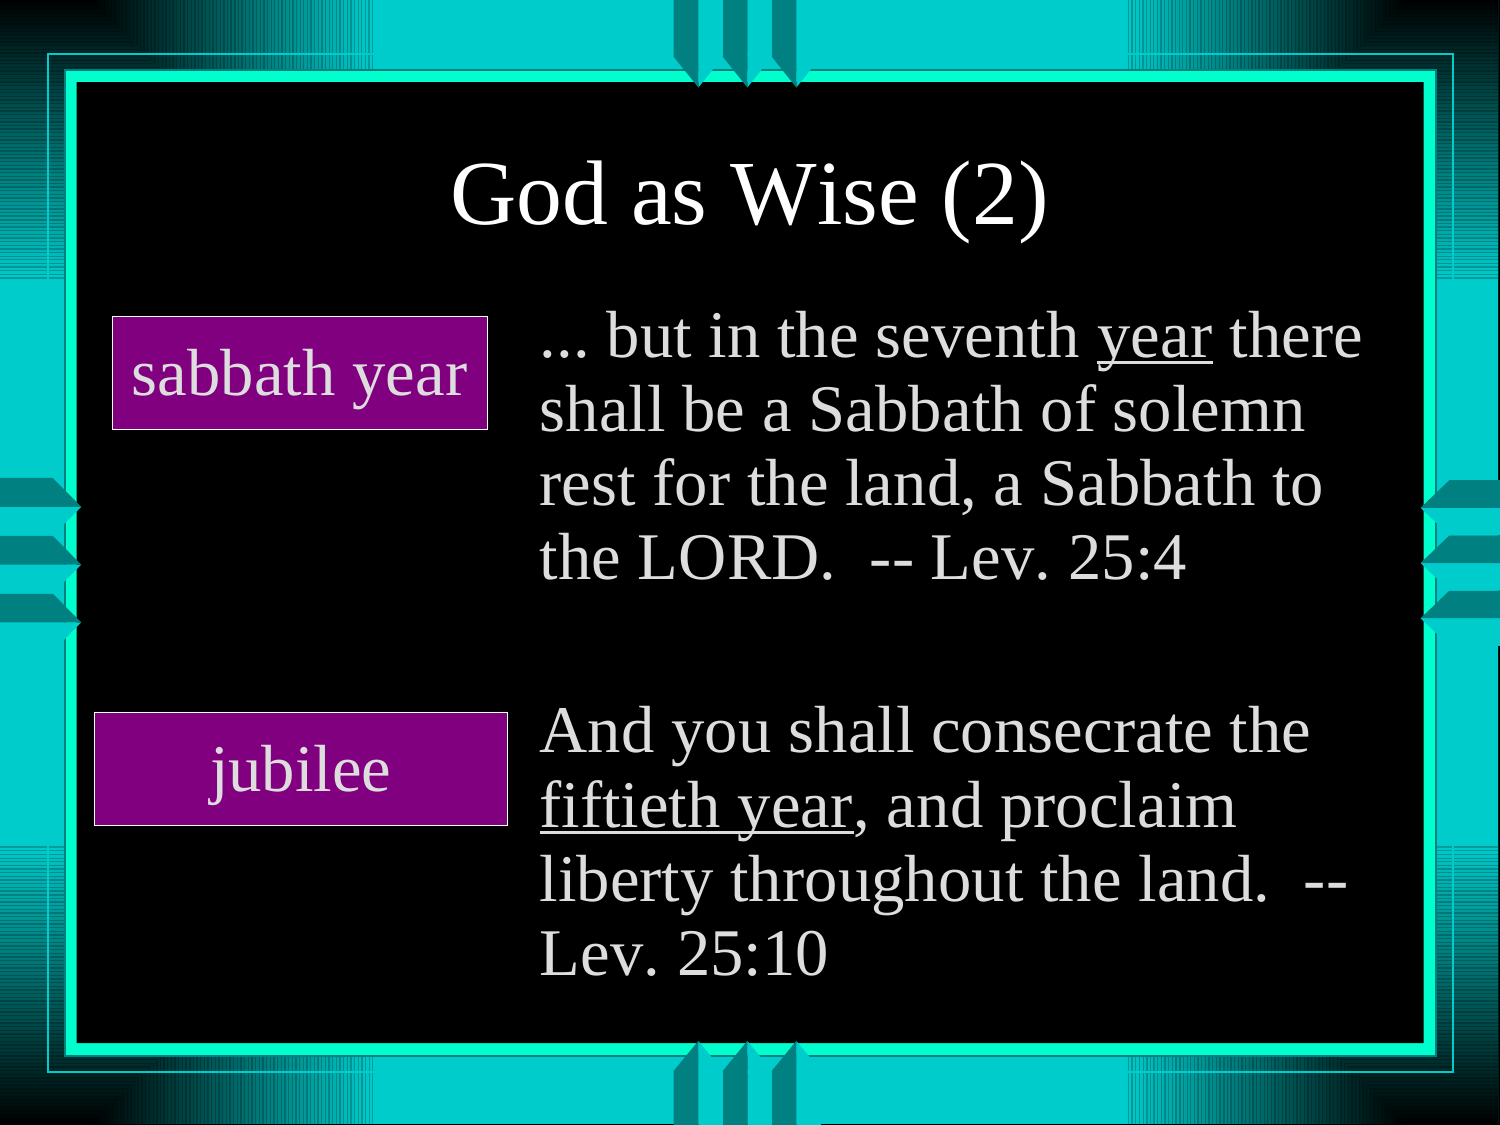

# God as Wise (2)
... but in the seventh year there shall be a Sabbath of solemn rest for the land, a Sabbath to the LORD. -- Lev. 25:4
sabbath year
And you shall consecrate the fiftieth year, and proclaim liberty throughout the land. -- Lev. 25:10
jubilee